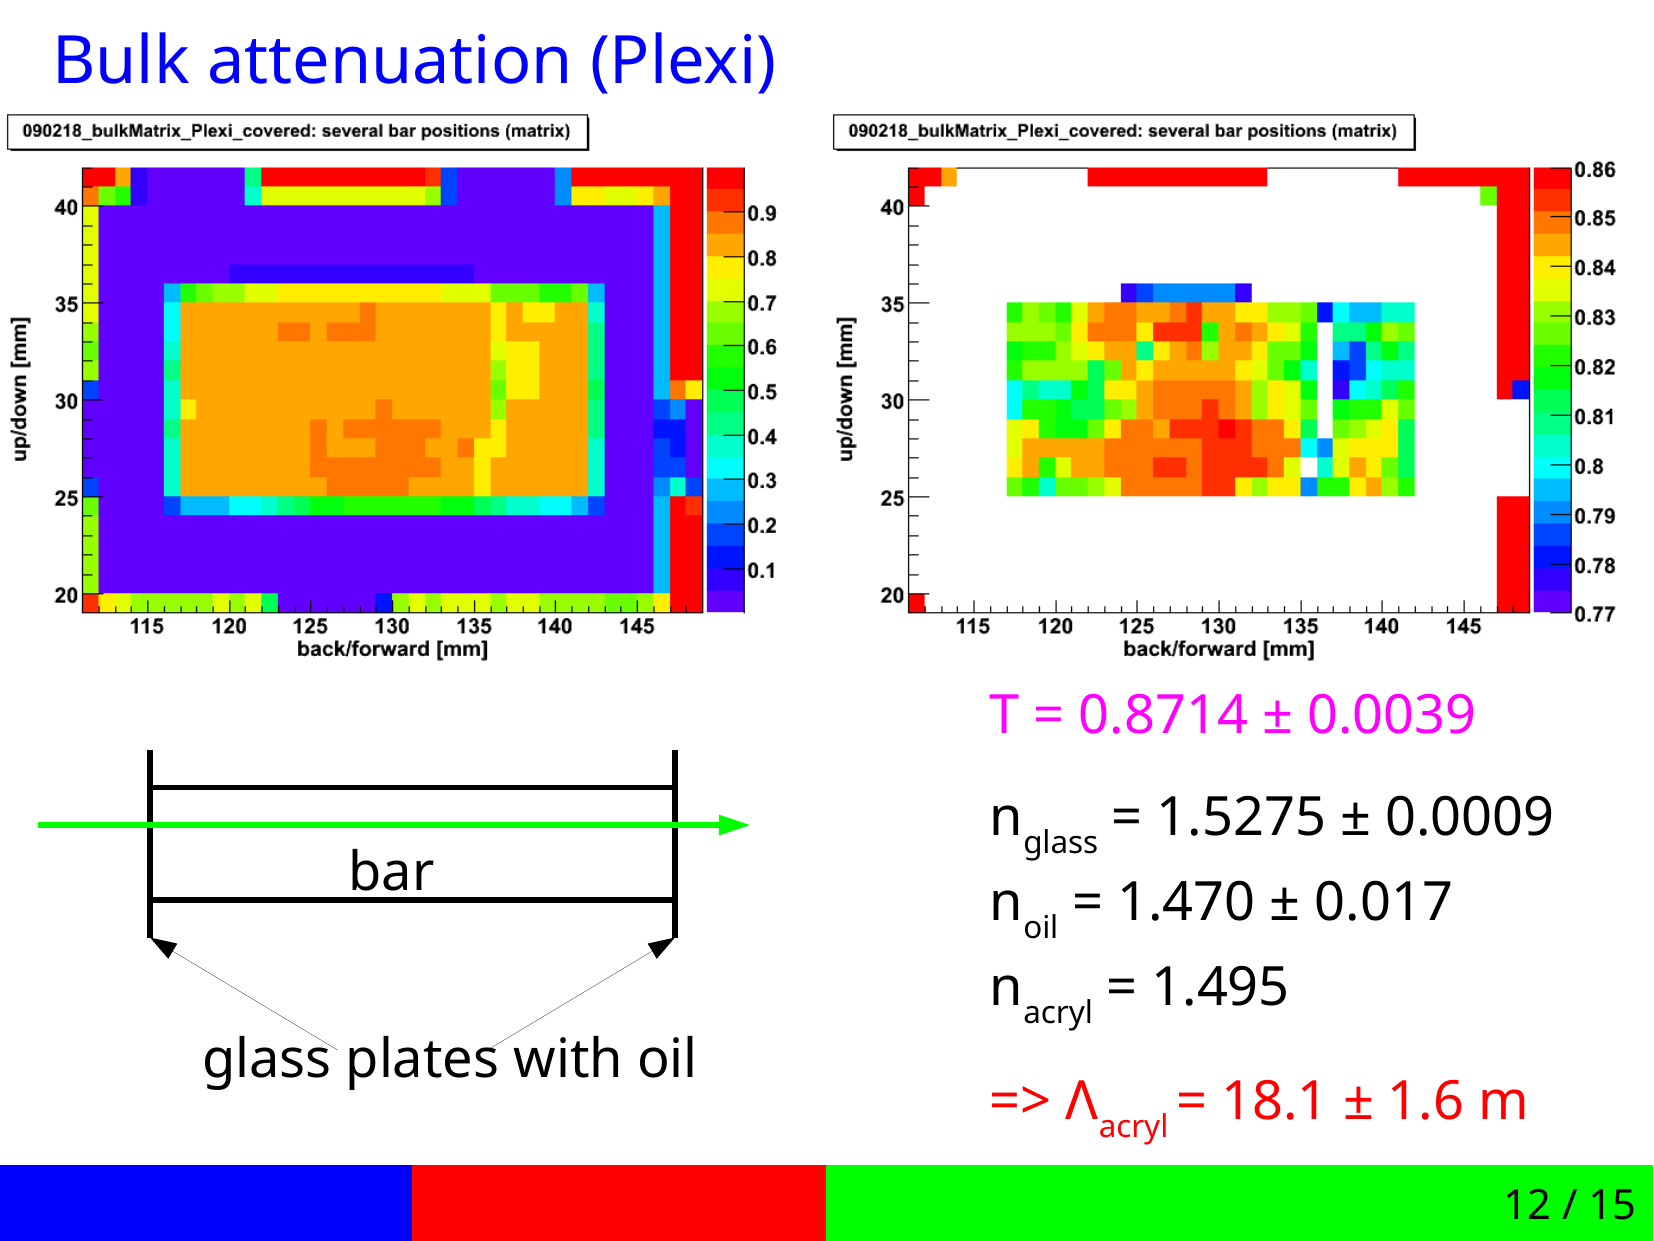

Bulk attenuation (Plexi)
T = 0.8714 ± 0.0039
nglass = 1.5275 ± 0.0009
noil = 1.470 ± 0.017
nacryl = 1.495
=> Λacryl = 18.1 ± 1.6 m
bar
glass plates with oil
12 / 15